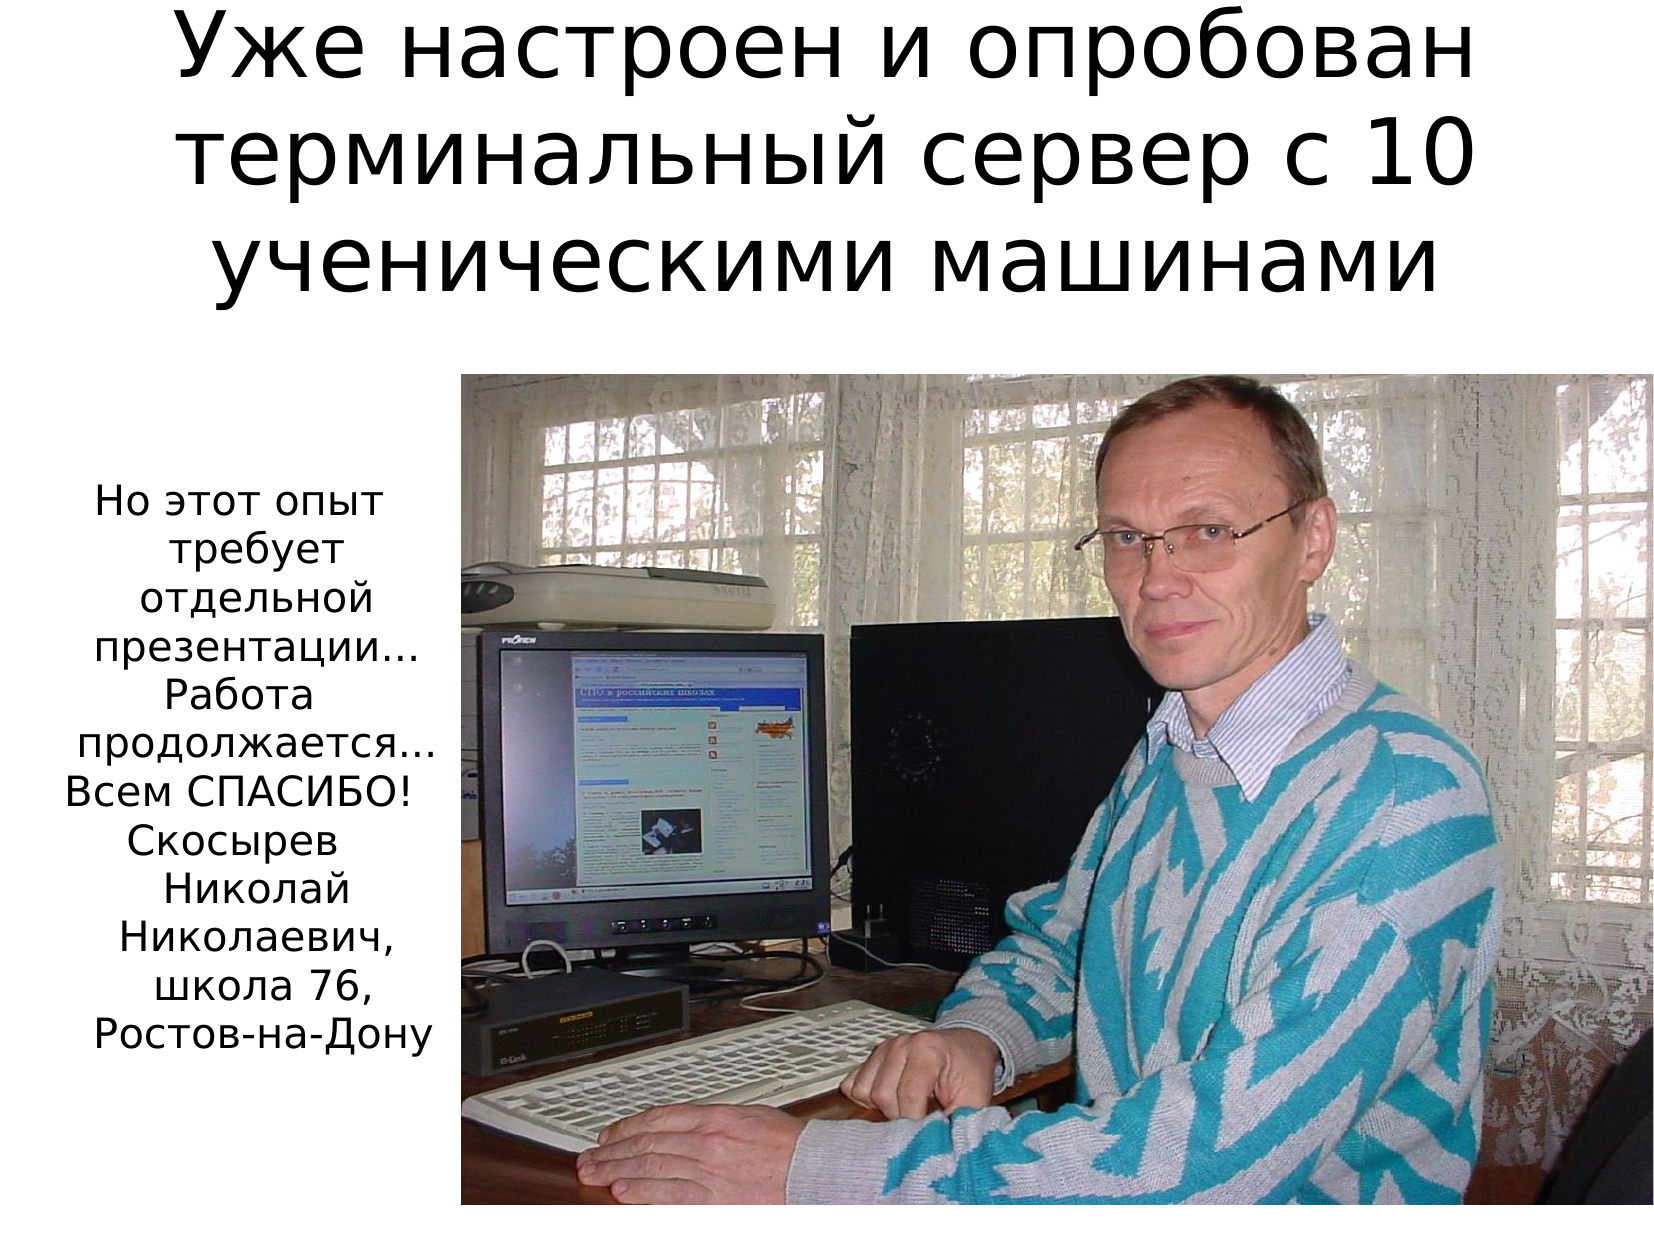

# Уже настроен и опробован терминальный сервер с 10 ученическими машинами
Но этот опыт требует отдельной презентации...
Работа продолжается...
Всем СПАСИБО!
Скосырев
Николай Николаевич,
 школа 76,
 Ростов-на-Дону